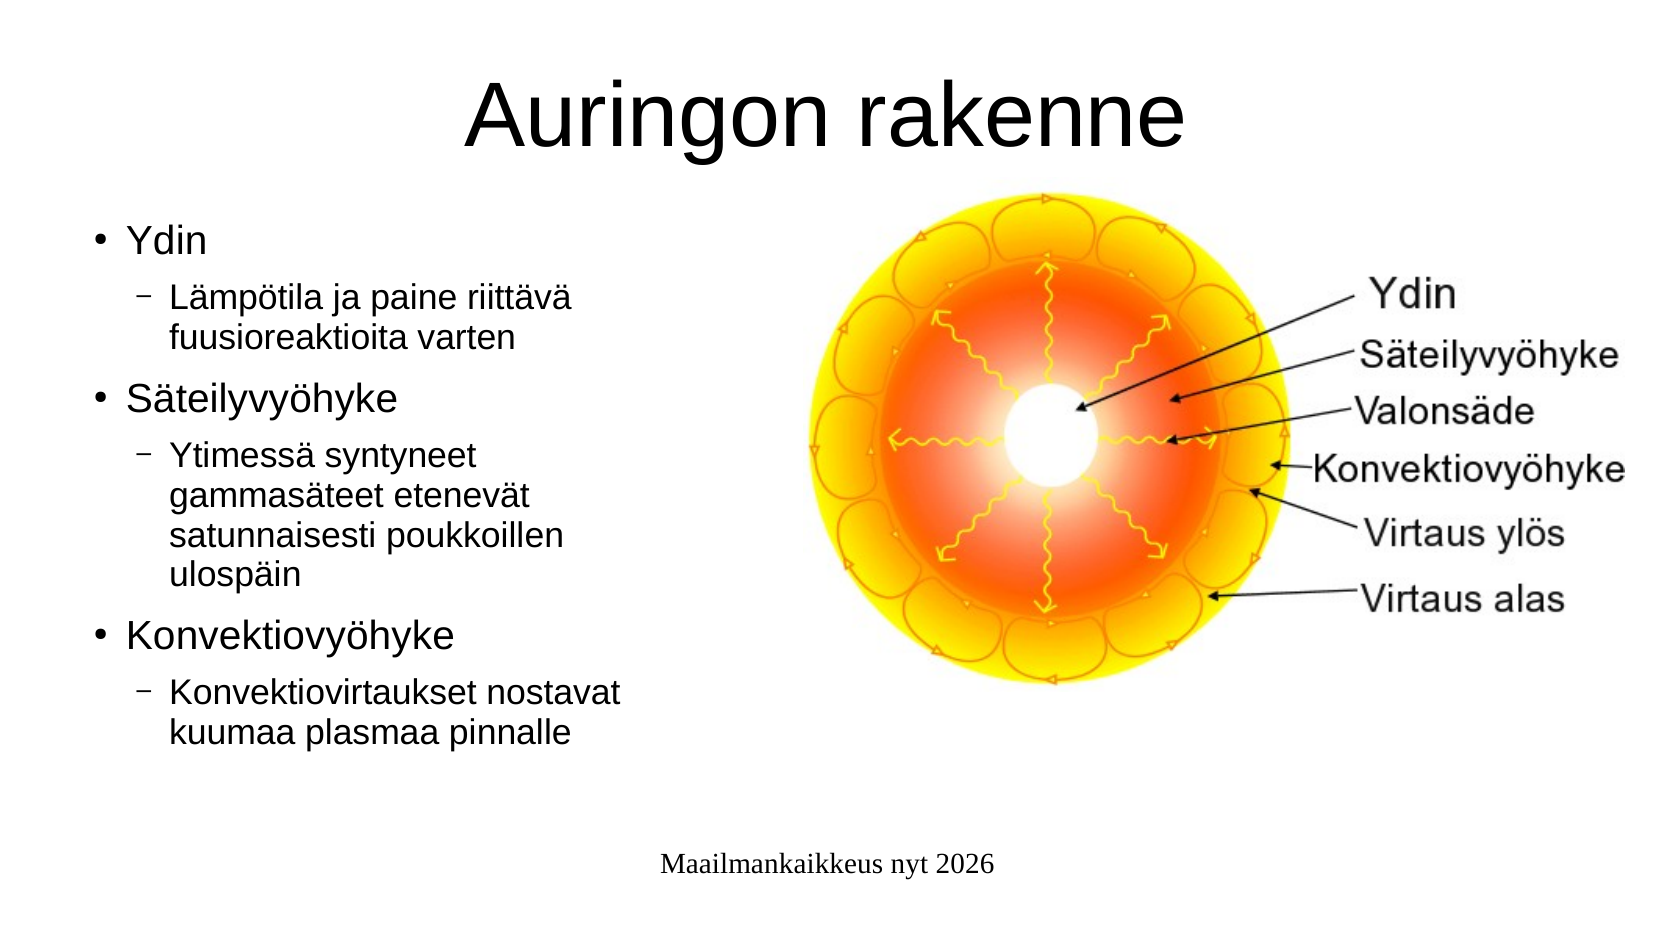

# Auringon rakenne
Ydin
Lämpötila ja paine riittävä fuusioreaktioita varten
Säteilyvyöhyke
Ytimessä syntyneet gammasäteet etenevät satunnaisesti poukkoillen ulospäin
Konvektiovyöhyke
Konvektiovirtaukset nostavat kuumaa plasmaa pinnalle